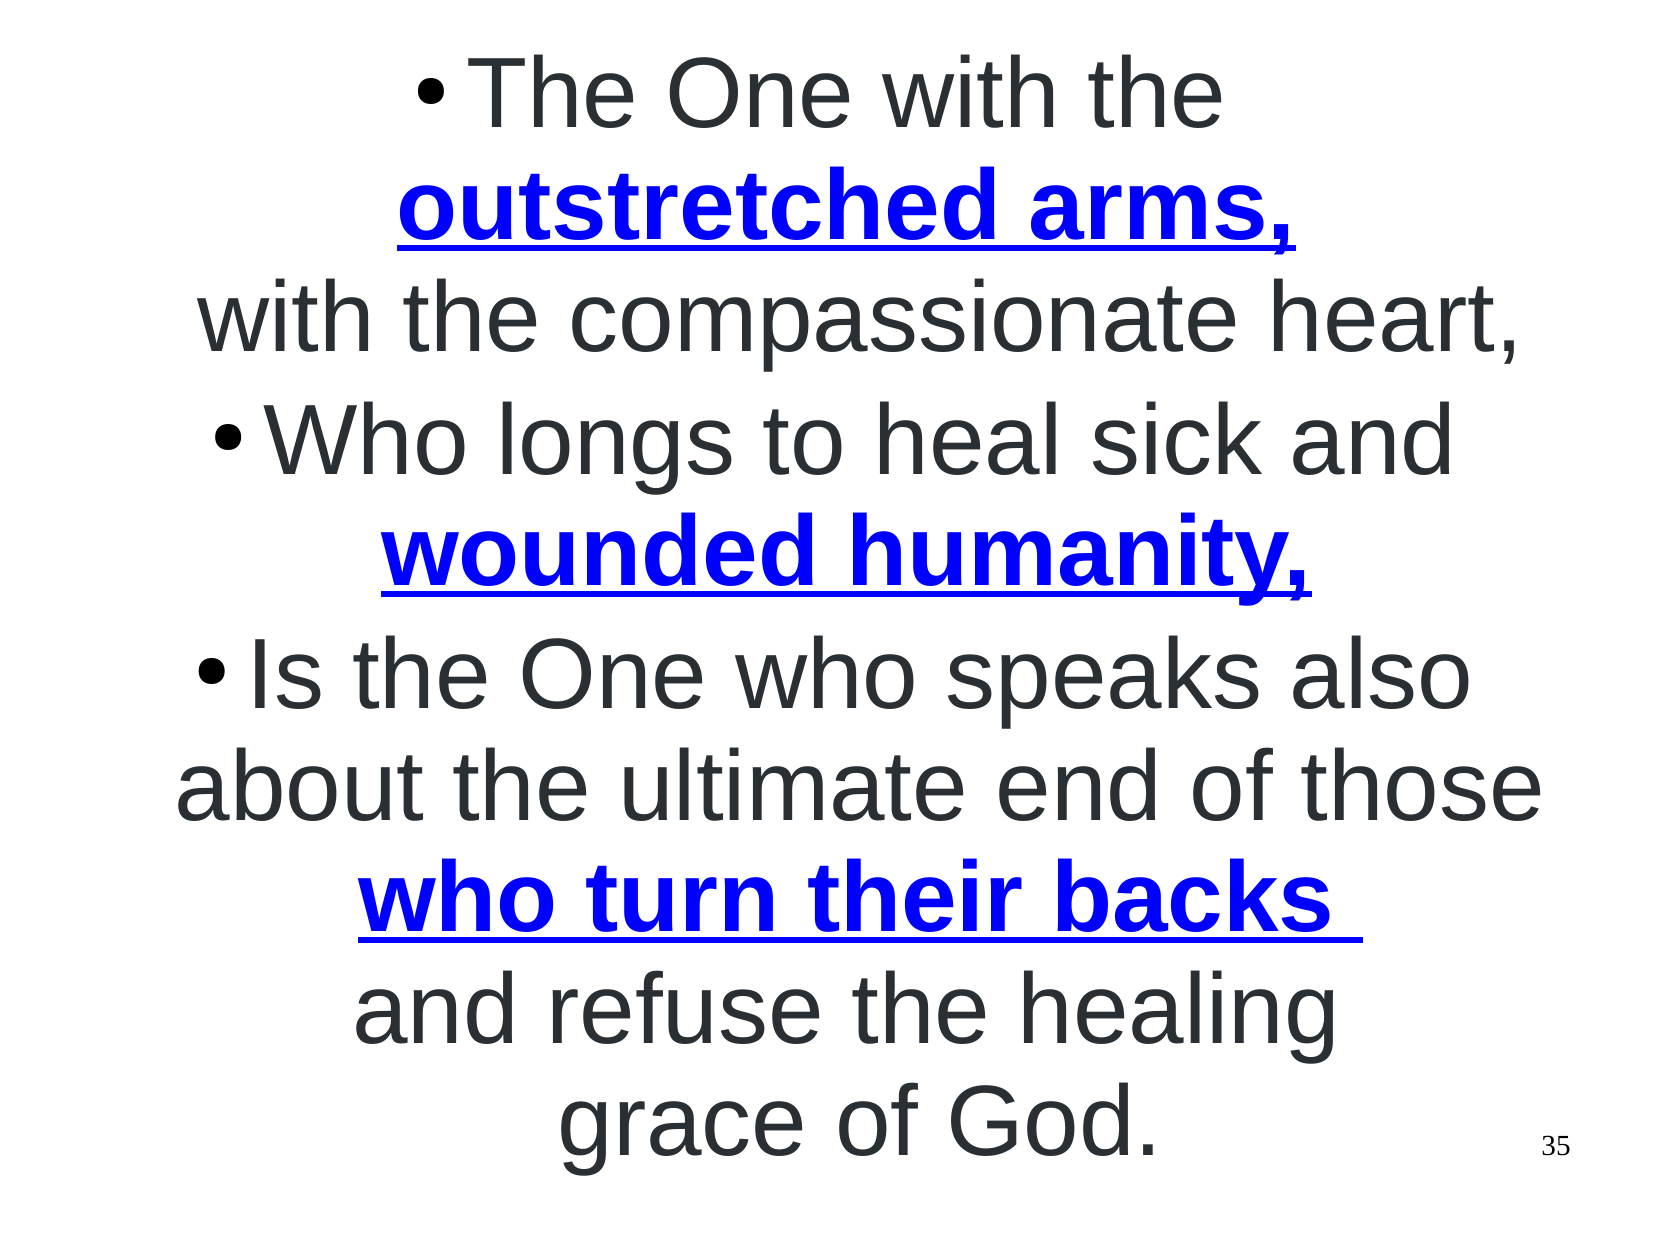

# The One with the outstretched arms, with the compassionate heart,
Who longs to heal sick and wounded humanity,
Is the One who speaks also about the ultimate end of those who turn their backs
and refuse the healing
grace of God.
35